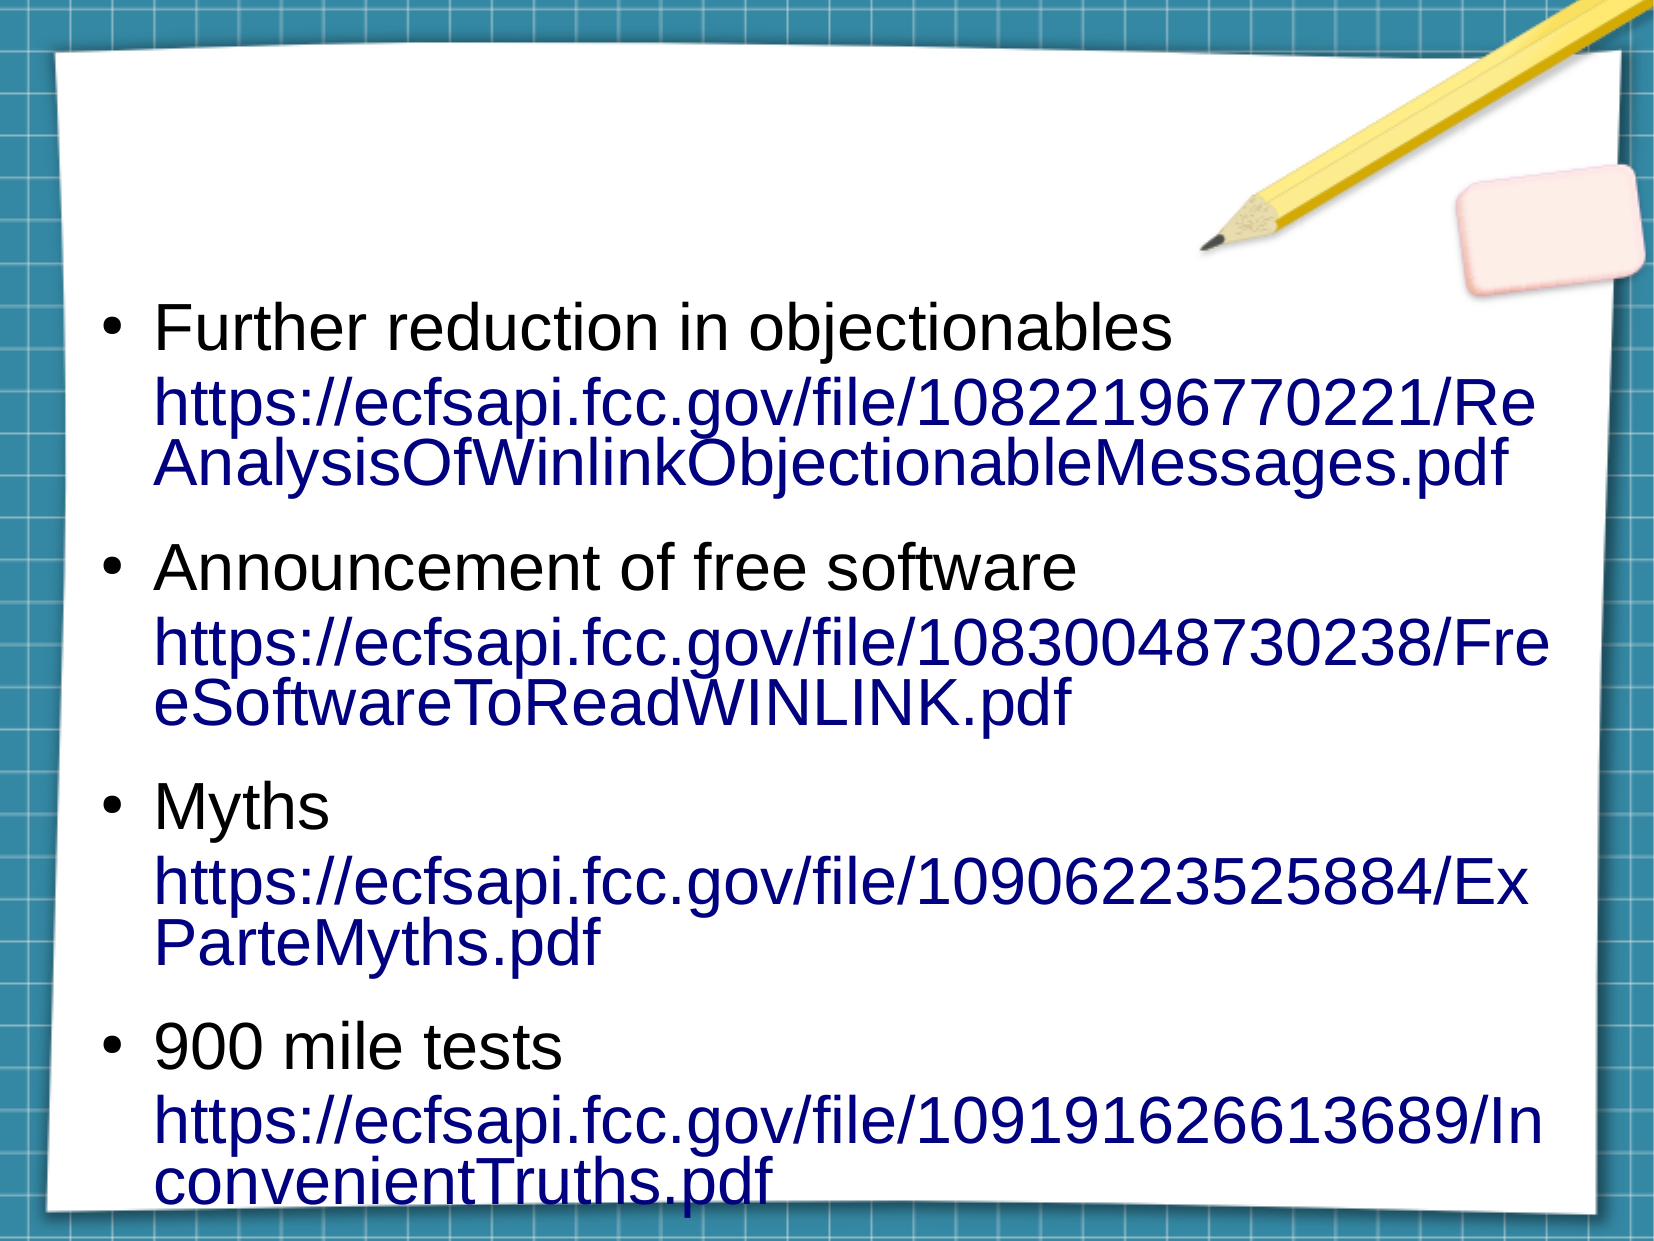

#
Further reduction in objectionables https://ecfsapi.fcc.gov/file/10822196770221/ReAnalysisOfWinlinkObjectionableMessages.pdf
Announcement of free software https://ecfsapi.fcc.gov/file/10830048730238/FreeSoftwareToReadWINLINK.pdf
Myths https://ecfsapi.fcc.gov/file/10906223525884/ExParteMyths.pdf
900 mile tests https://ecfsapi.fcc.gov/file/109191626613689/InconvenientTruths.pdf